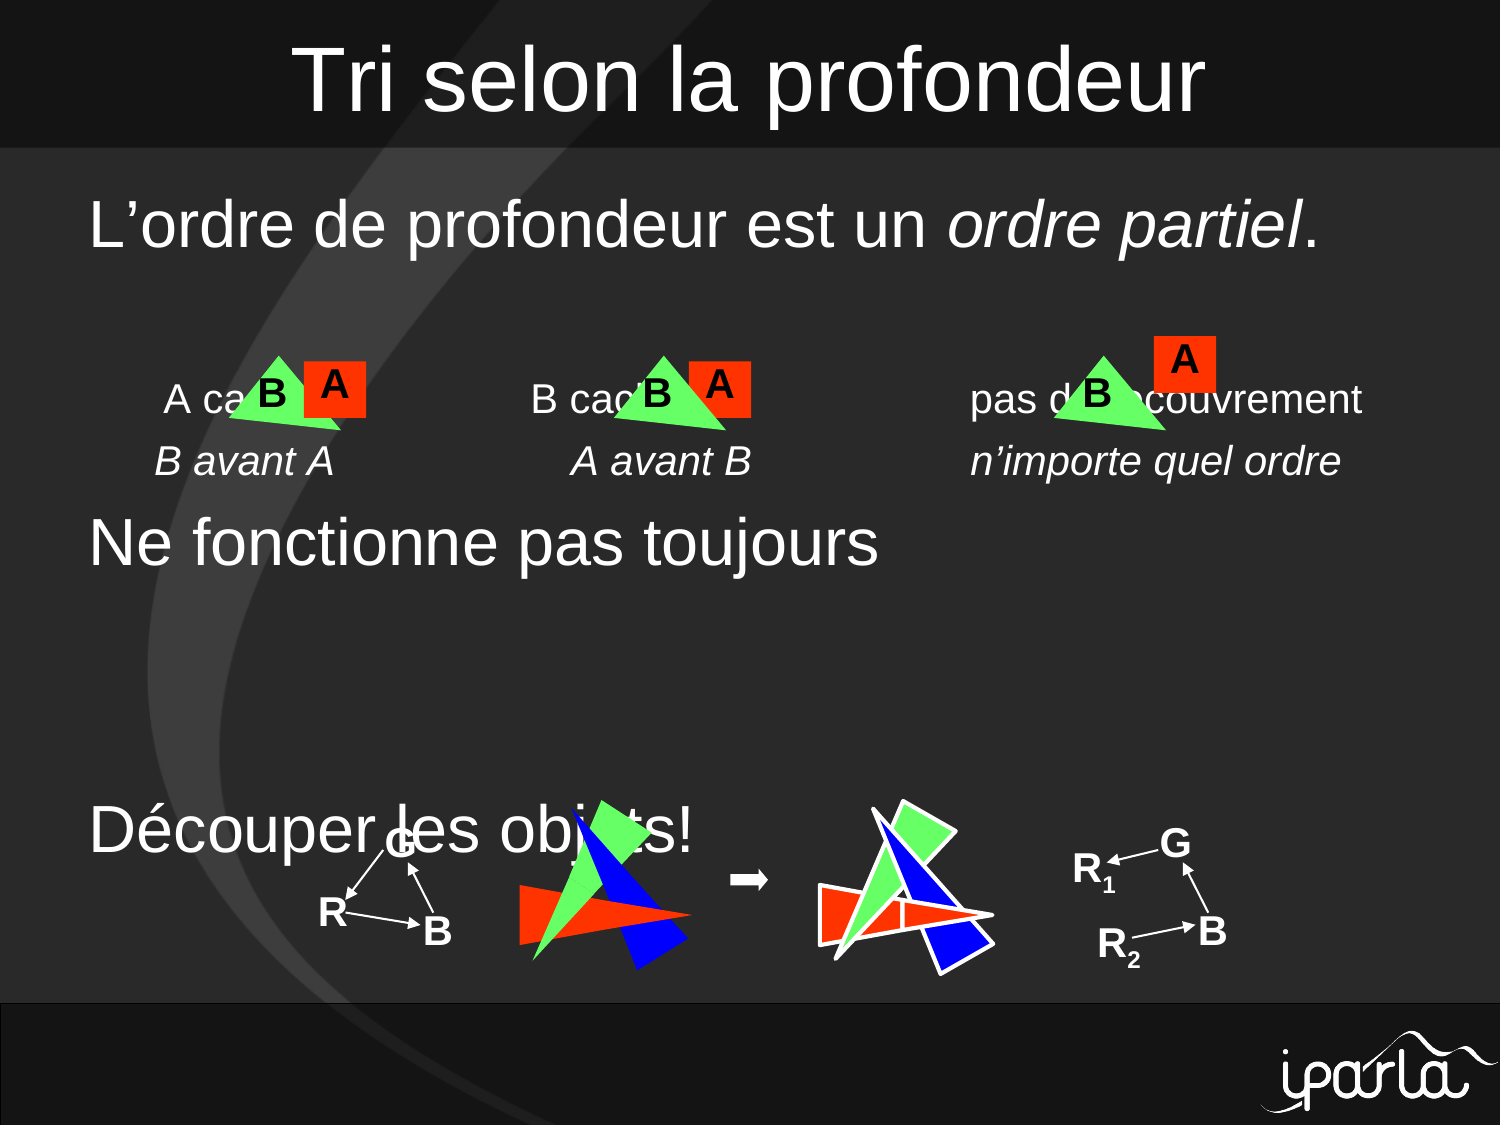

# Tri selon la profondeur
L’ordre de profondeur est un ordre partiel.
A cache B			B cache A	 pas de recouvrement
B avant A		 A avant B n’importe quel ordre
Ne fonctionne pas toujours
Découper les objets!
A
A
A
B
B
B
G
G
R1
R
B
B
R2